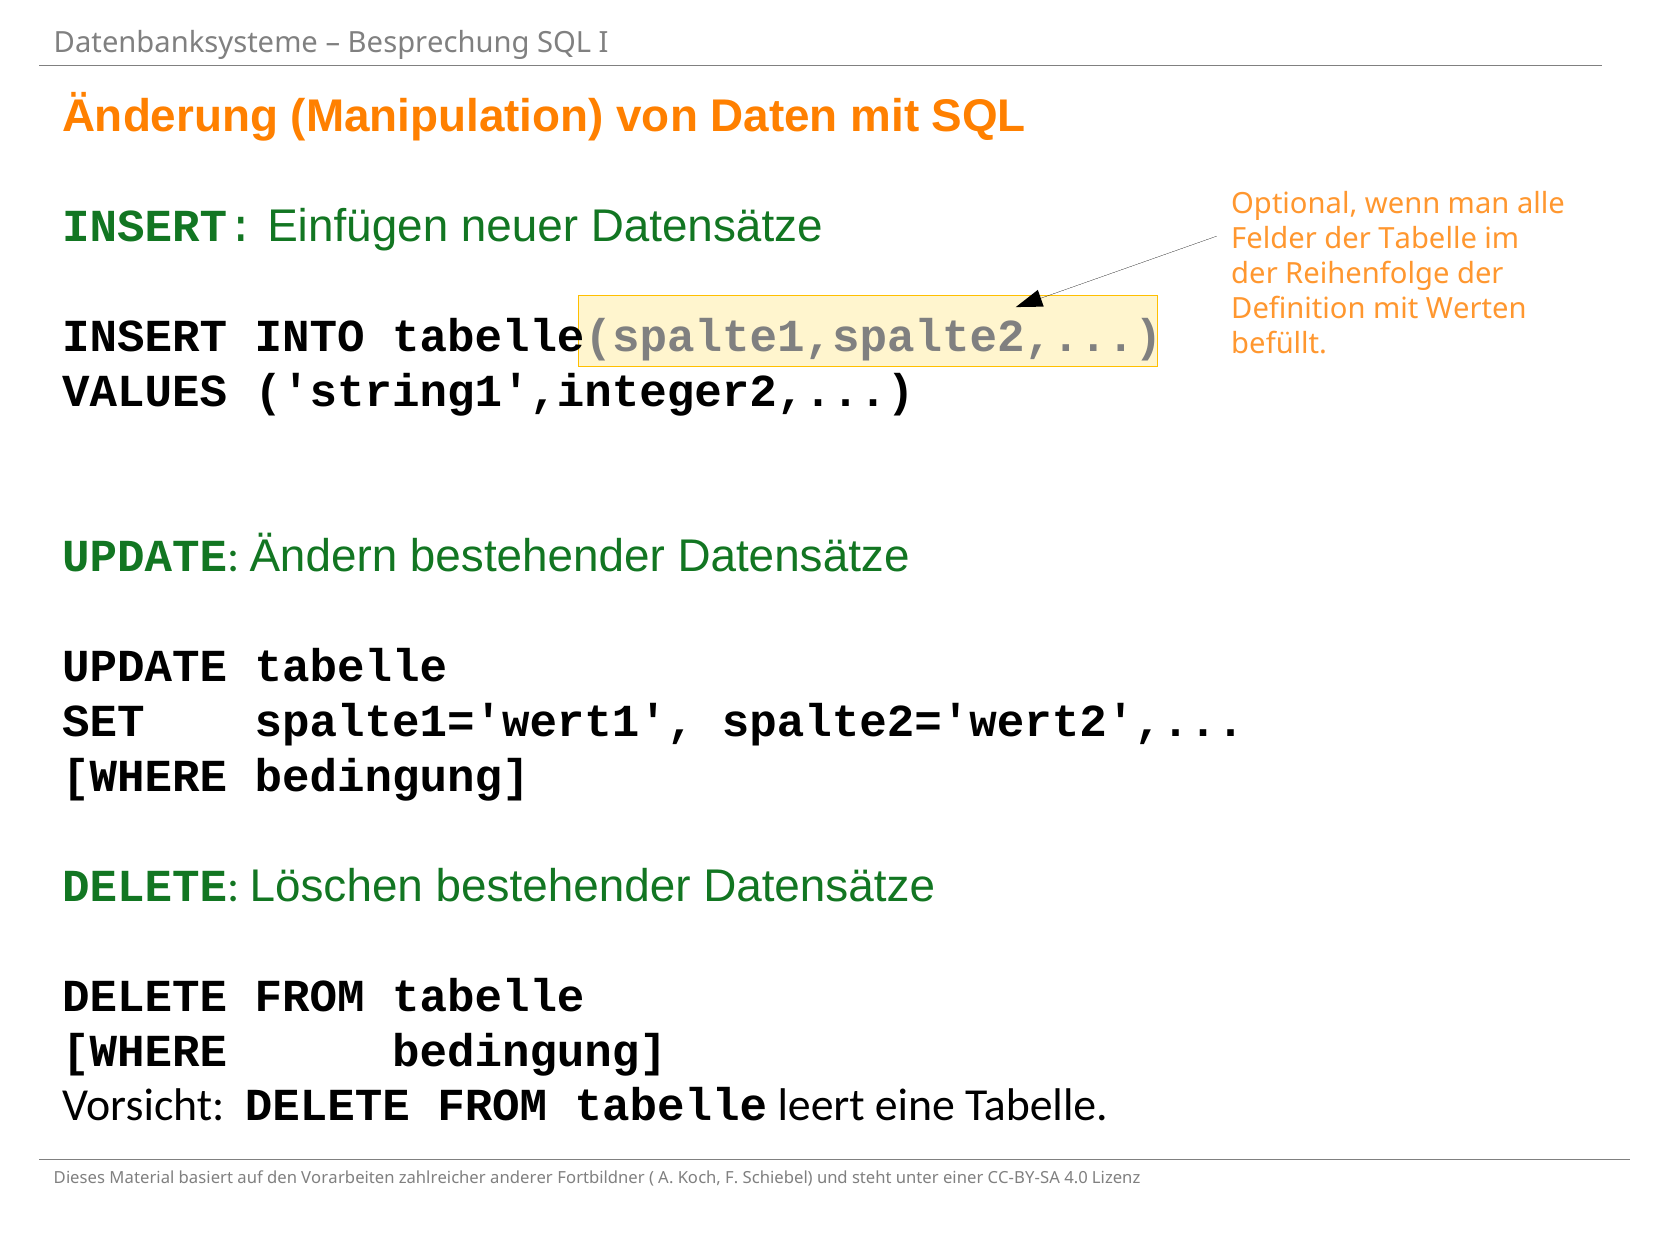

Datenbanksysteme – Besprechung SQL I
Änderung (Manipulation) von Daten mit SQL
INSERT: Einfügen neuer Datensätze
INSERT INTO tabelle(spalte1,spalte2,...)
VALUES ('string1',integer2,...)
UPDATE: Ändern bestehender Datensätze
UPDATE tabelle
SET spalte1='wert1', spalte2='wert2',...
[WHERE bedingung]
DELETE: Löschen bestehender Datensätze
DELETE FROM tabelle
[WHERE bedingung]
Vorsicht: DELETE FROM tabelle leert eine Tabelle.
Optional, wenn man alle Felder der Tabelle im der Reihenfolge der Definition mit Werten befüllt.